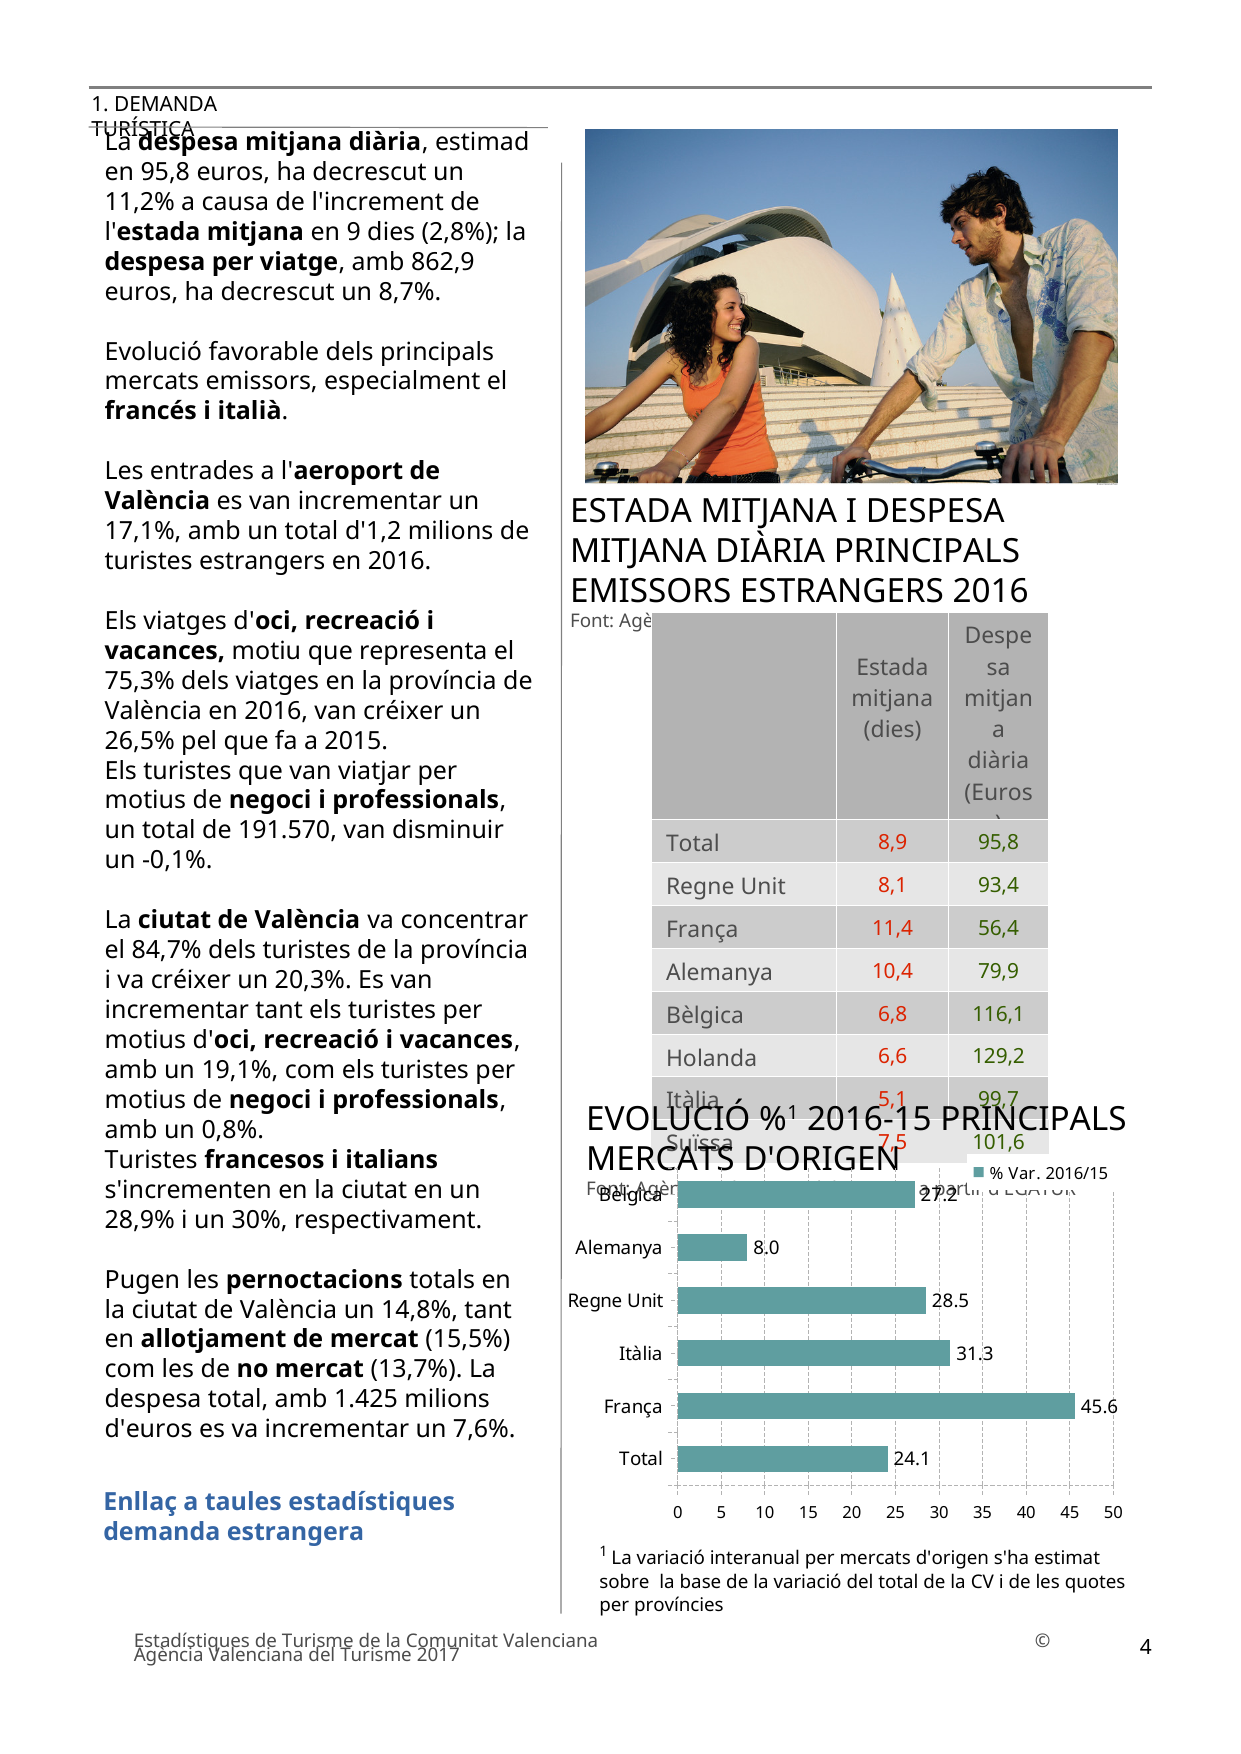

1. DEMANDA TURÍSTICA
La despesa mitjana diària, estimad en 95,8 euros, ha decrescut un 11,2% a causa de l'increment de l'estada mitjana en 9 dies (2,8%); la despesa per viatge, amb 862,9 euros, ha decrescut un 8,7%.
Evolució favorable dels principals mercats emissors, especialment el francés i italià.
Les entrades a l'aeroport de València es van incrementar un 17,1%, amb un total d'1,2 milions de turistes estrangers en 2016.
Els viatges d'oci, recreació i vacances, motiu que representa el 75,3% dels viatges en la província de València en 2016, van créixer un 26,5% pel que fa a 2015.
Els turistes que van viatjar per motius de negoci i professionals, un total de 191.570, van disminuir un -0,1%.
La ciutat de València va concentrar el 84,7% dels turistes de la província i va créixer un 20,3%. Es van incrementar tant els turistes per motius d'oci, recreació i vacances, amb un 19,1%, com els turistes per motius de negoci i professionals, amb un 0,8%.
Turistes francesos i italians s'incrementen en la ciutat en un 28,9% i un 30%, respectivament.
Pugen les pernoctacions totals en la ciutat de València un 14,8%, tant en allotjament de mercat (15,5%) com les de no mercat (13,7%). La despesa total, amb 1.425 milions d'euros es va incrementar un 7,6%.
ESTADA MITJANA I DESPESA MITJANA DIÀRIA PRINCIPALS EMISSORS ESTRANGERS 2016
Font: Agència Valenciana del Turisme a partir d'Egatur
| | Estada mitjana (dies) | Despesa mitjana diària (Euros) |
| --- | --- | --- |
| Total | 8,9 | 95,8 |
| Regne Unit | 8,1 | 93,4 |
| França | 11,4 | 56,4 |
| Alemanya | 10,4 | 79,9 |
| Bèlgica | 6,8 | 116,1 |
| Holanda | 6,6 | 129,2 |
| Itàlia | 5,1 | 99,7 |
| Suïssa | 7,5 | 101,6 |
EVOLUCIÓ %1 2016-15 PRINCIPALS MERCATS D'ORIGEN
Font: Agència Valenciana del Turisme a partir d'EGATUR
### Chart
| Category | % Var. 2016/15 |
|---|---|
| Total | 24.1 |
| França | 45.6 |
| Itàlia | 31.3 |
| Regne Unit | 28.5 |
| Alemanya | 8.0 |
| Bèlgica | 27.2 |Enllaç a taules estadístiques demanda estrangera
1 La variació interanual per mercats d'origen s'ha estimat sobre la base de la variació del total de la CV i de les quotes per províncies